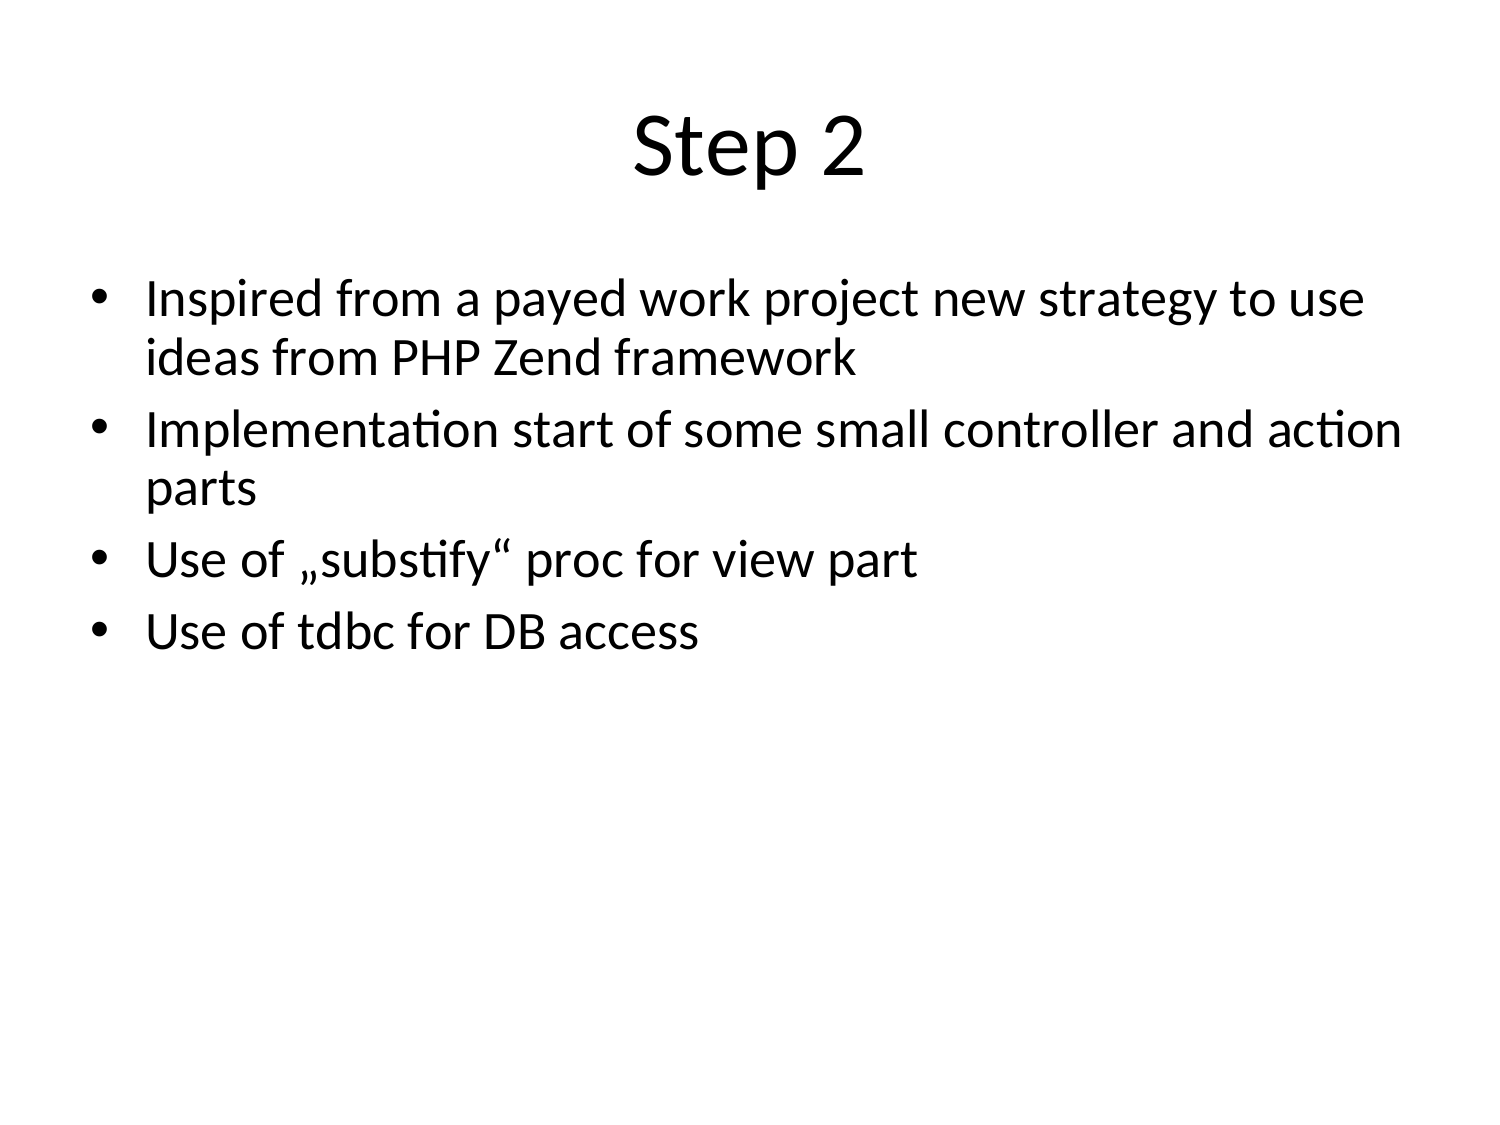

Step 2‏
Inspired from a payed work project new strategy to use ideas from PHP Zend framework
Implementation start of some small controller and action parts
Use of „substify“ proc for view part
Use of tdbc for DB access